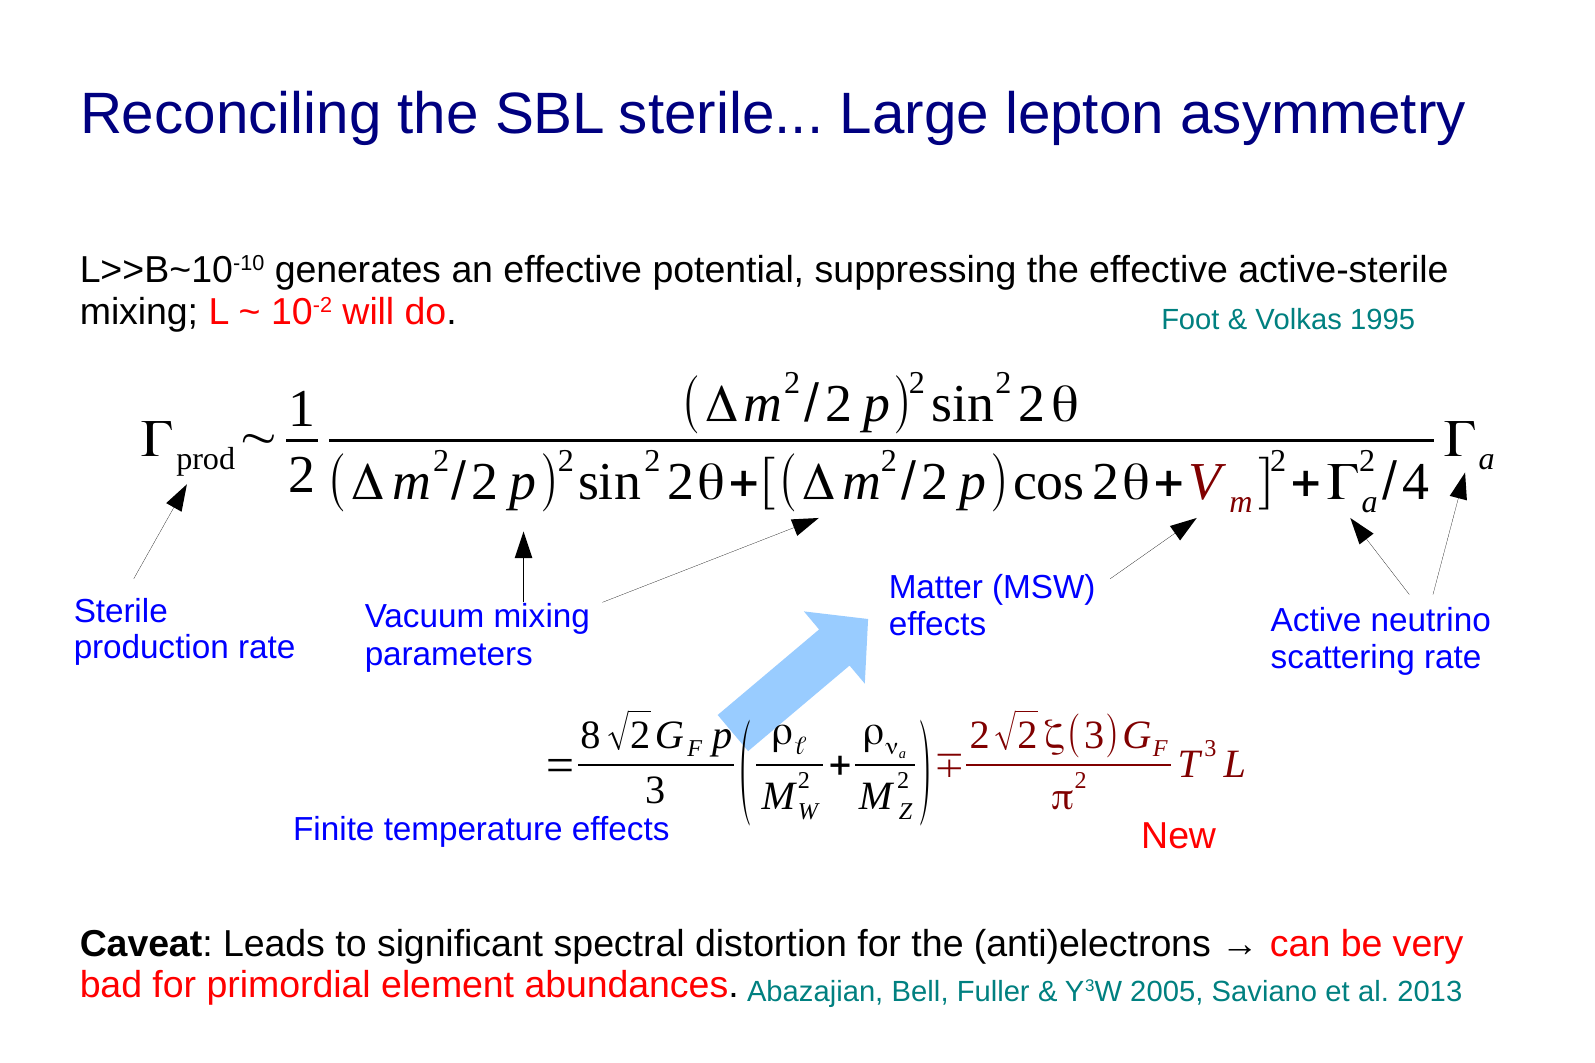

Reconciling the SBL sterile... Large lepton asymmetry
# L>>B~10-10 generates an effective potential, suppressing the effective active-sterile mixing; L ~ 10-2 will do.
Foot & Volkas 1995
Matter (MSW)
effects
Sterile
production rate
Vacuum mixing
parameters
Active neutrino
scattering rate
Finite temperature effects
New
Caveat: Leads to significant spectral distortion for the (anti)electrons → can be very bad for primordial element abundances.
Abazajian, Bell, Fuller & Y3W 2005, Saviano et al. 2013